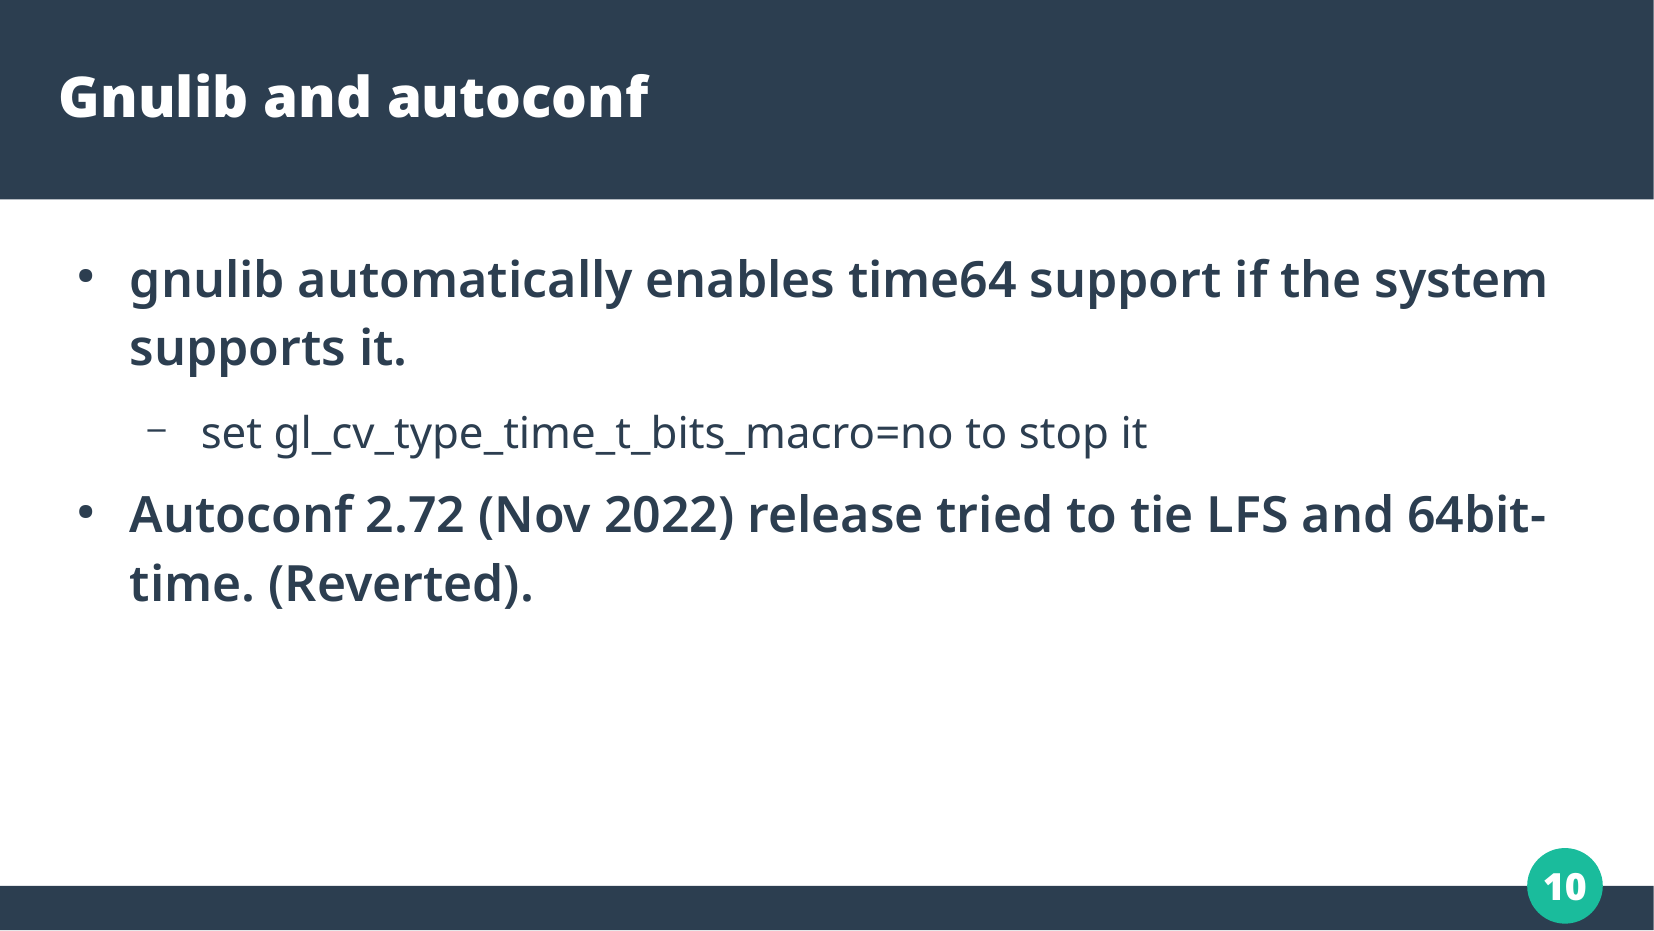

# Gnulib and autoconf
gnulib automatically enables time64 support if the system supports it.
set gl_cv_type_time_t_bits_macro=no to stop it
Autoconf 2.72 (Nov 2022) release tried to tie LFS and 64bit-time. (Reverted).